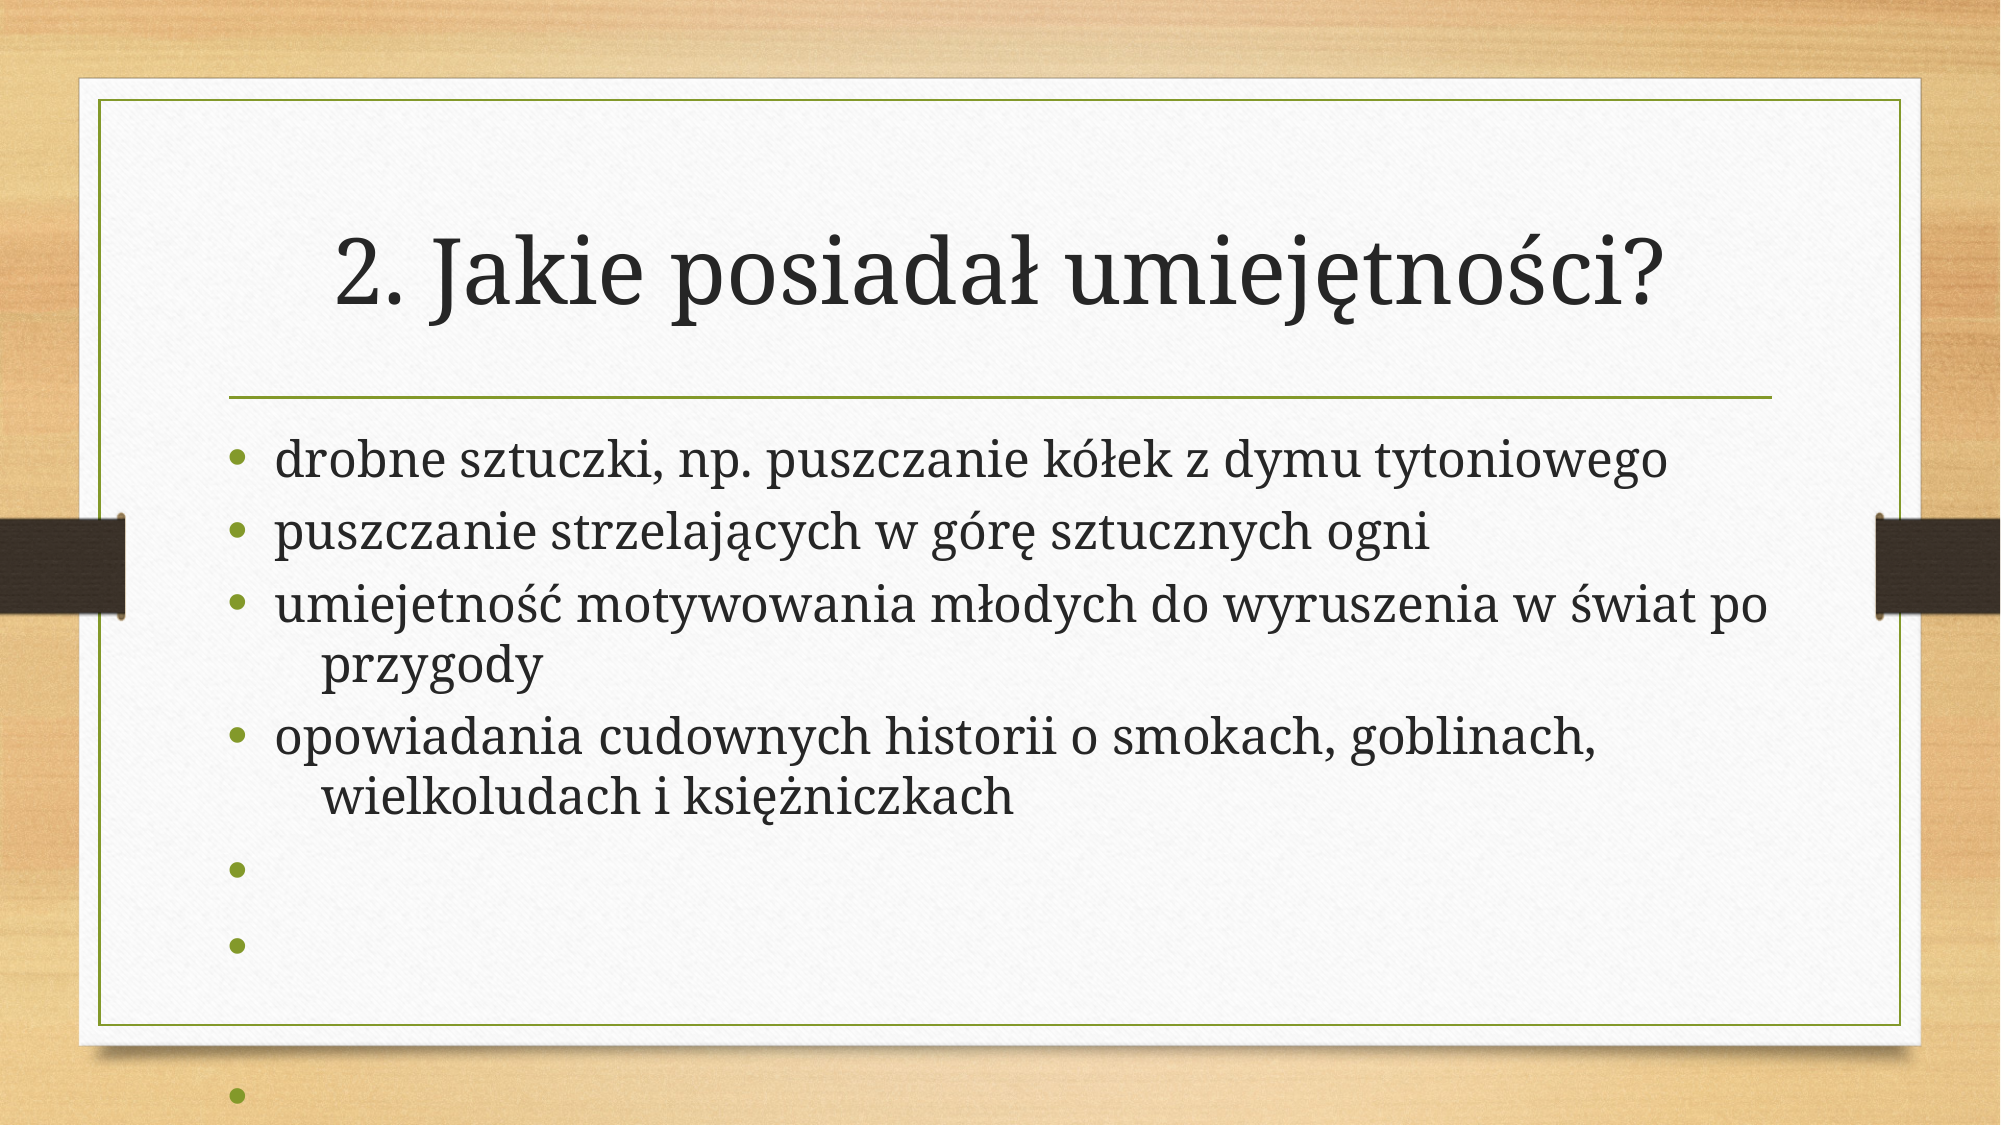

# 2. Jakie posiadał umiejętności?
drobne sztuczki, np. puszczanie kółek z dymu tytoniowego
puszczanie strzelających w górę sztucznych ogni
umiejetność motywowania młodych do wyruszenia w świat po przygody
opowiadania cudownych historii o smokach, goblinach, wielkoludach i księżniczkach